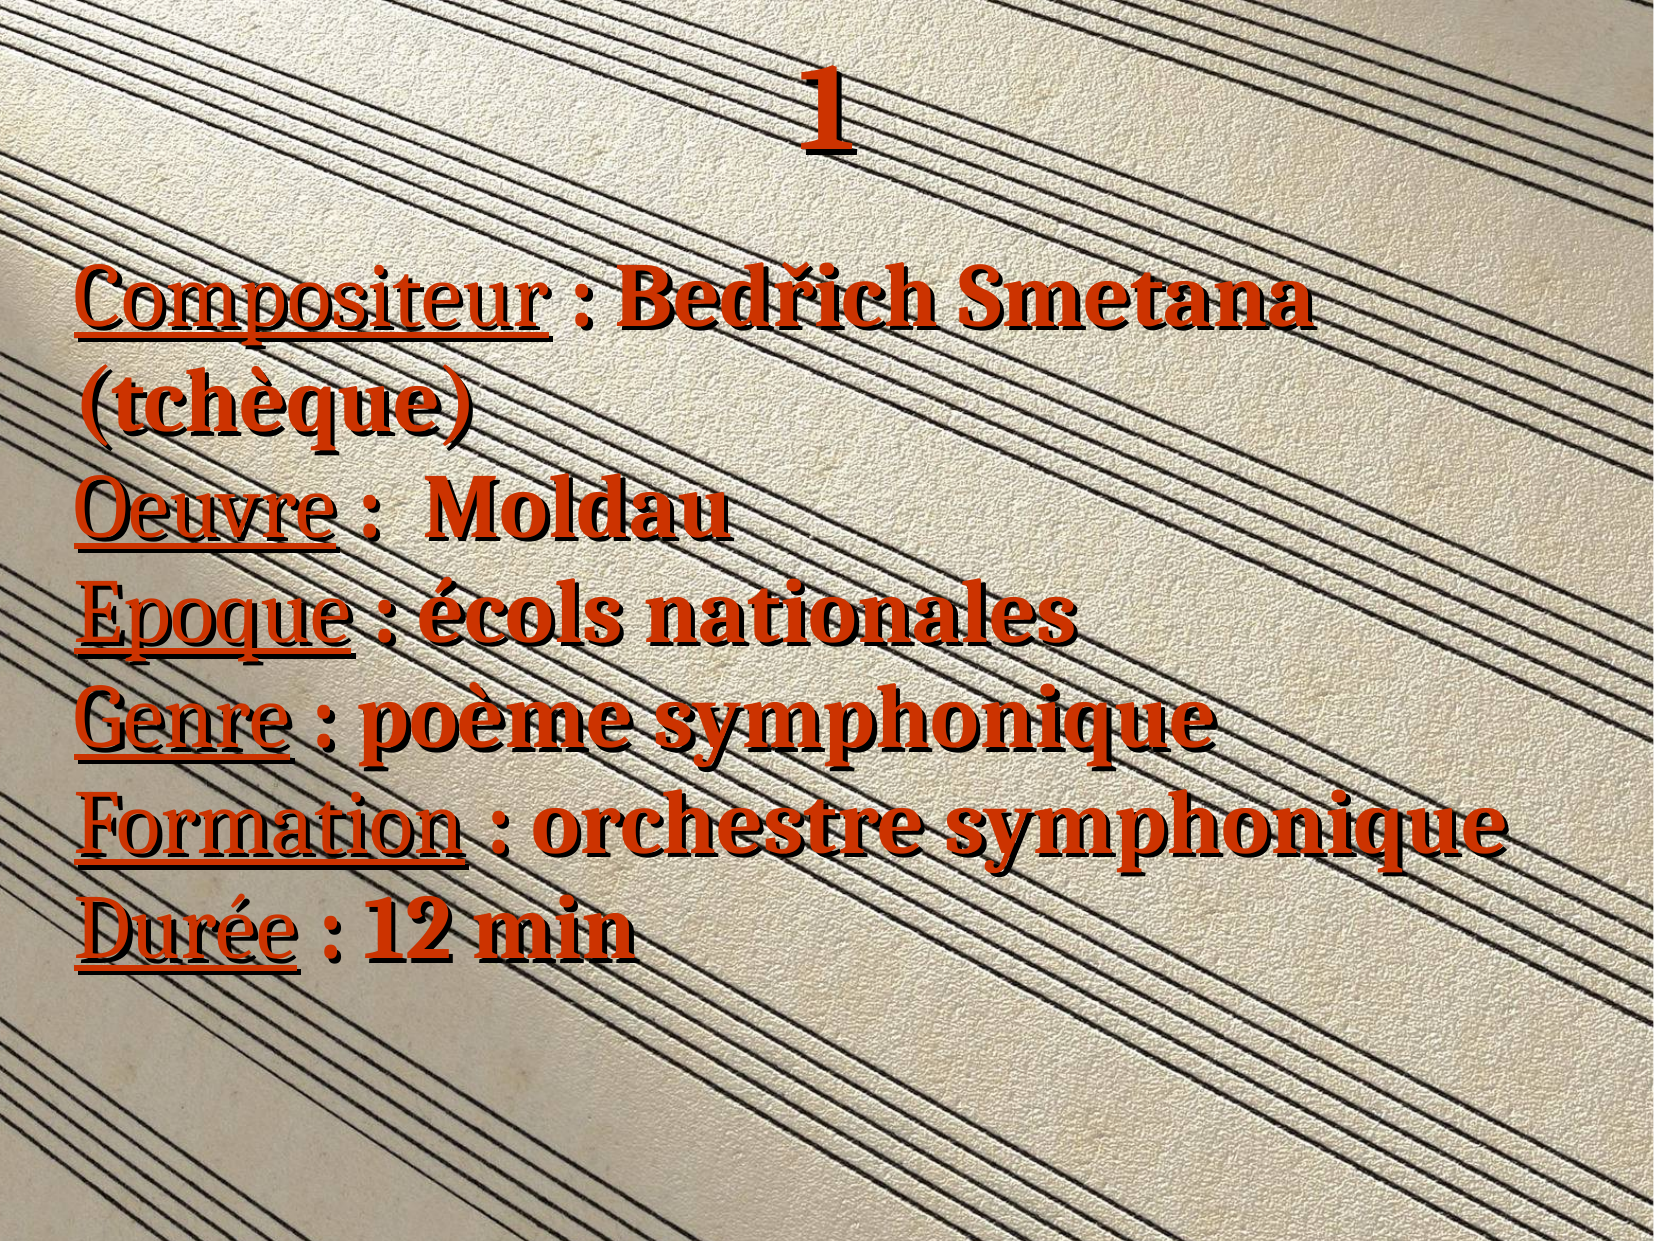

1
Compositeur : Bedřich Smetana (tchèque)
Oeuvre : Moldau
Epoque : écols nationales
Genre : poème symphonique
Formation : orchestre symphonique
Durée : 12 min